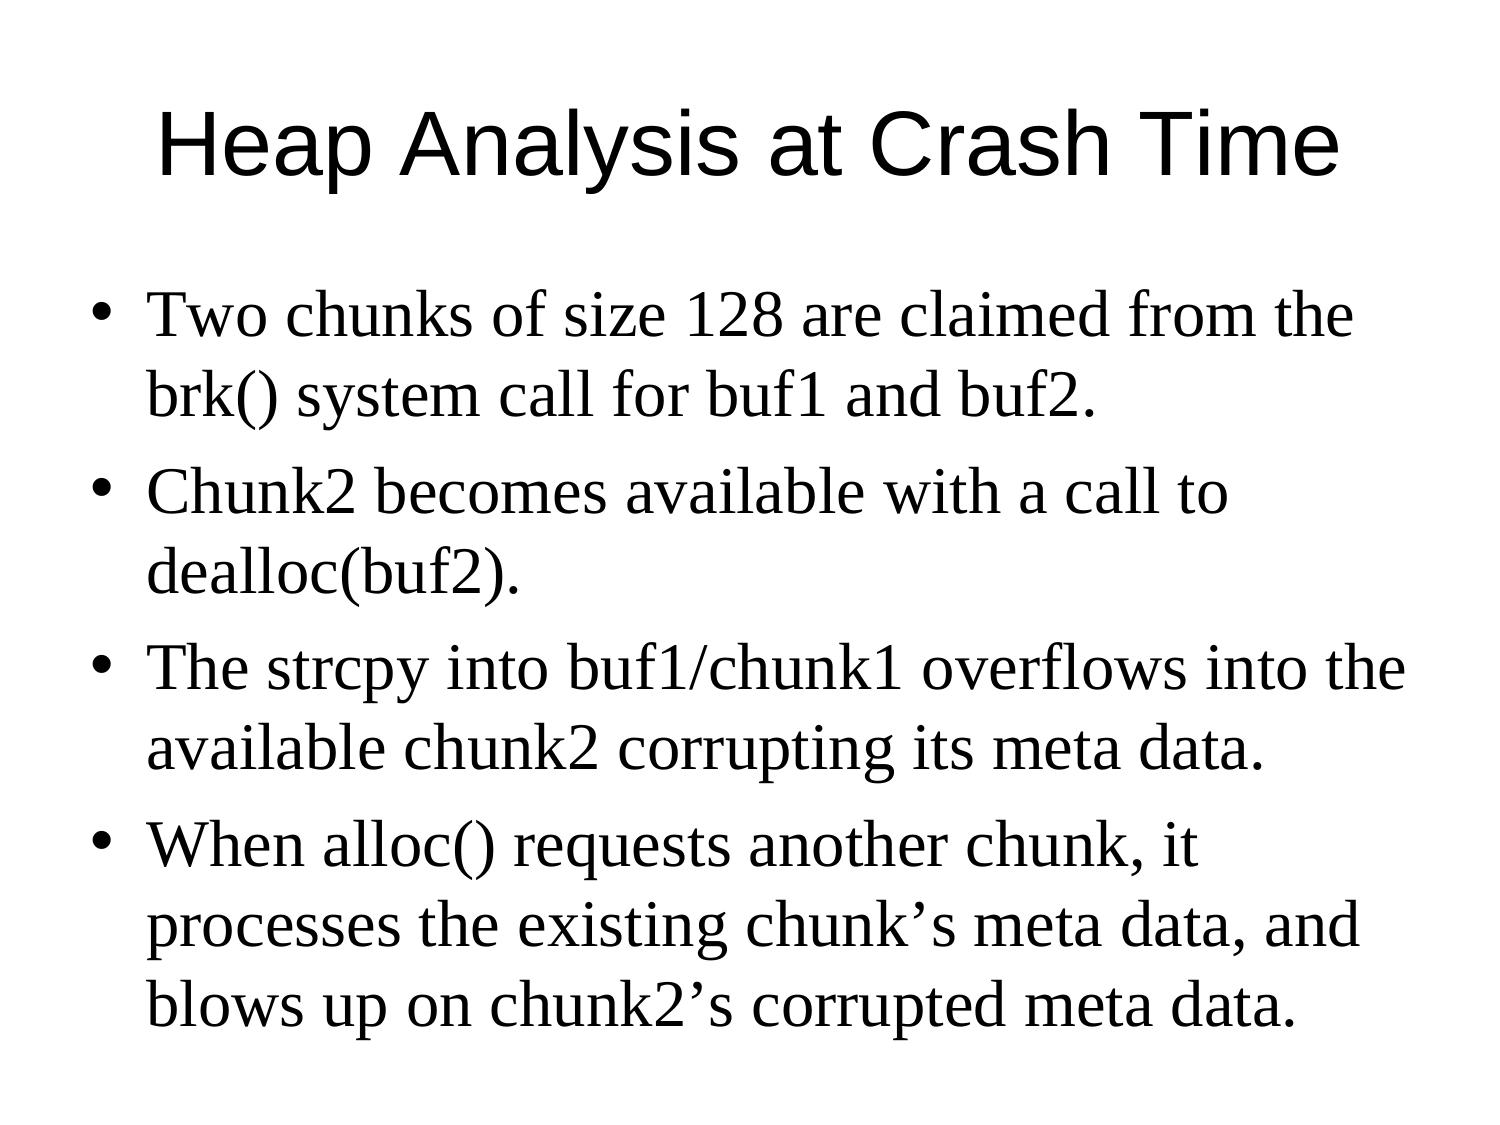

# Heap Analysis at Crash Time
Two chunks of size 128 are claimed from the brk() system call for buf1 and buf2.
Chunk2 becomes available with a call to dealloc(buf2).
The strcpy into buf1/chunk1 overflows into the available chunk2 corrupting its meta data.
When alloc() requests another chunk, it processes the existing chunk’s meta data, and blows up on chunk2’s corrupted meta data.